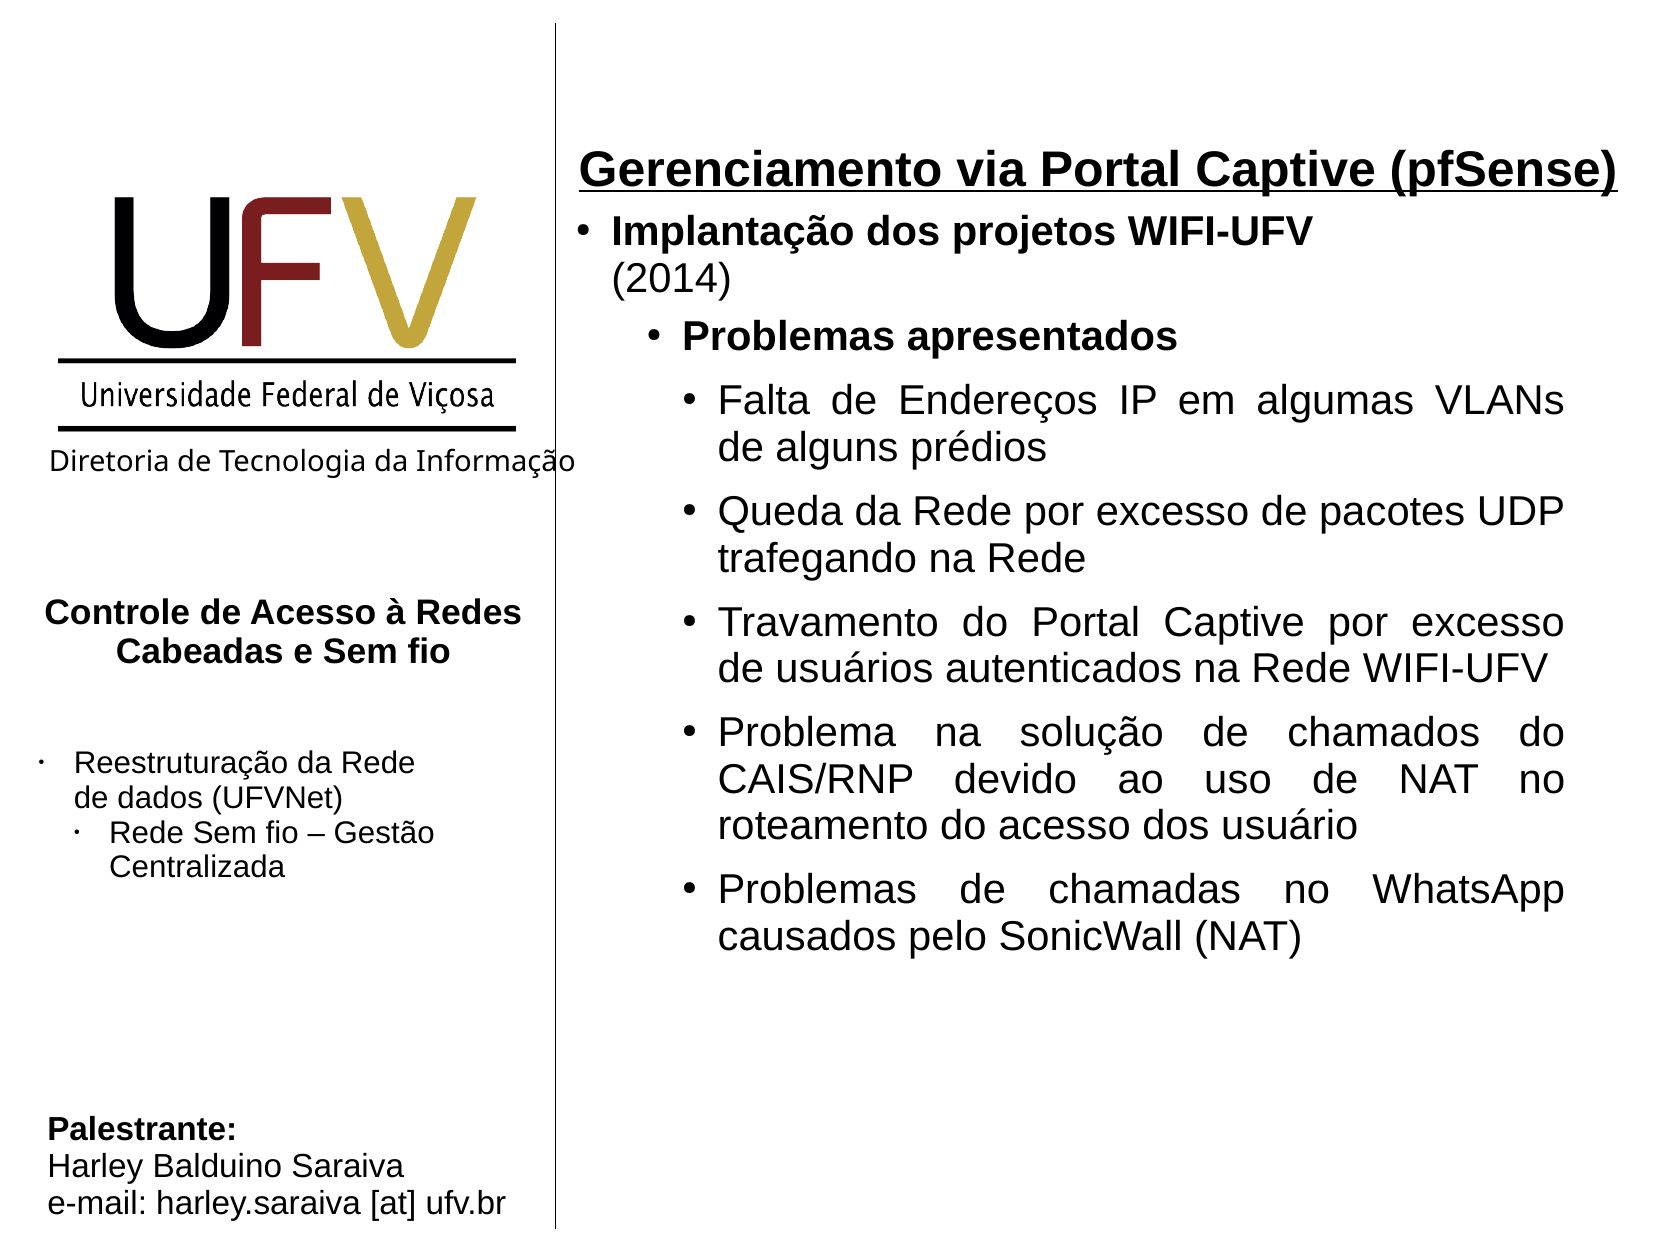

Gerenciamento via Portal Captive (pfSense)
Implantação dos projetos WIFI-UFV
(2014)
Problemas apresentados
Falta de Endereços IP em algumas VLANs
de alguns prédios
Queda da Rede por excesso de pacotes UDP
trafegando na Rede
Travamento do Portal Captive por excesso
de usuários autenticados na Rede WIFI-UFV
Problema na solução de chamados do CAIS/RNP devido ao uso de NAT no
roteamento do acesso dos usuário
Problemas de chamadas no WhatsApp
causados pelo SonicWall (NAT)
Diretoria de Tecnologia da Informação
# Controle de Acesso à Redes Cabeadas e Sem fio
Reestruturação da Rede
de dados (UFVNet)
Rede Sem fio – Gestão
Centralizada
Palestrante:
Harley Balduino Saraiva
e-mail: harley.saraiva [at] ufv.br